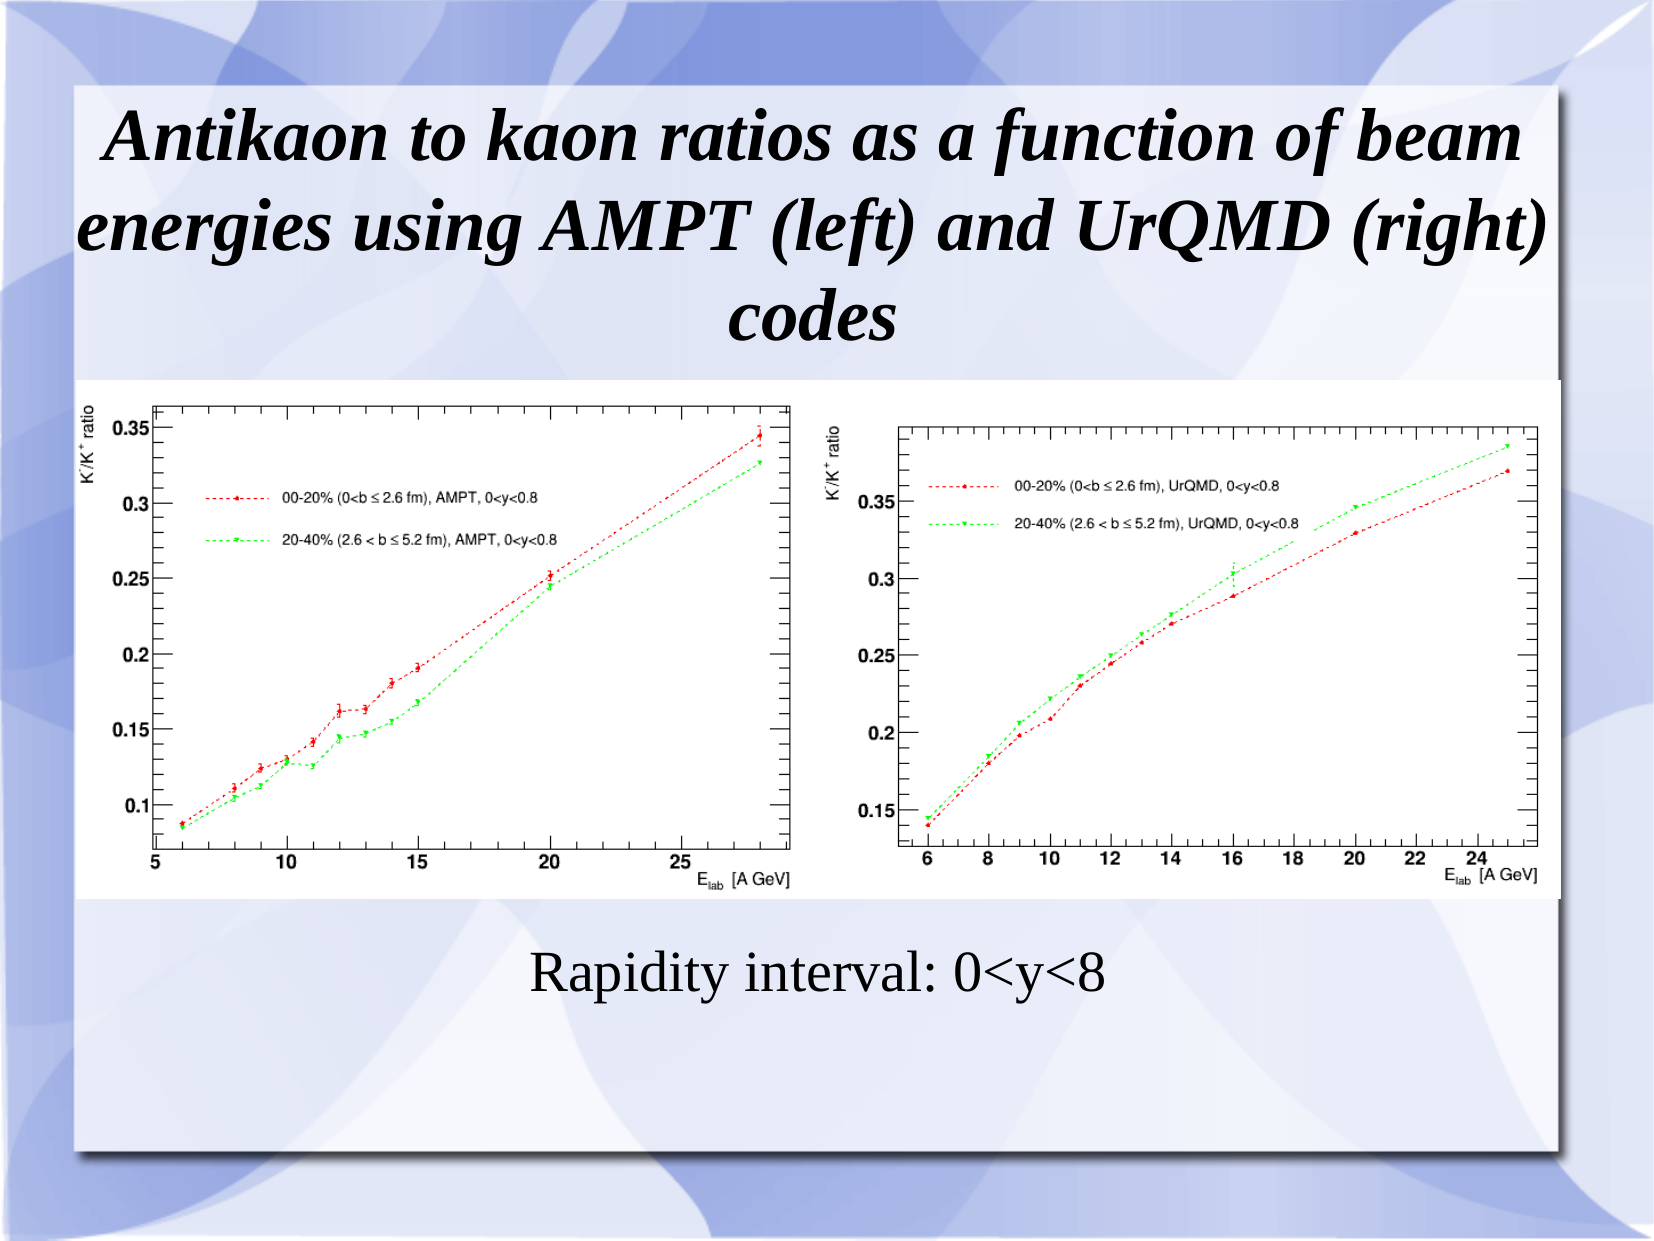

# Antikaon to kaon ratios as a function of beam energies using AMPT (left) and UrQMD (right) codes
Rapidity interval: 0<y<8